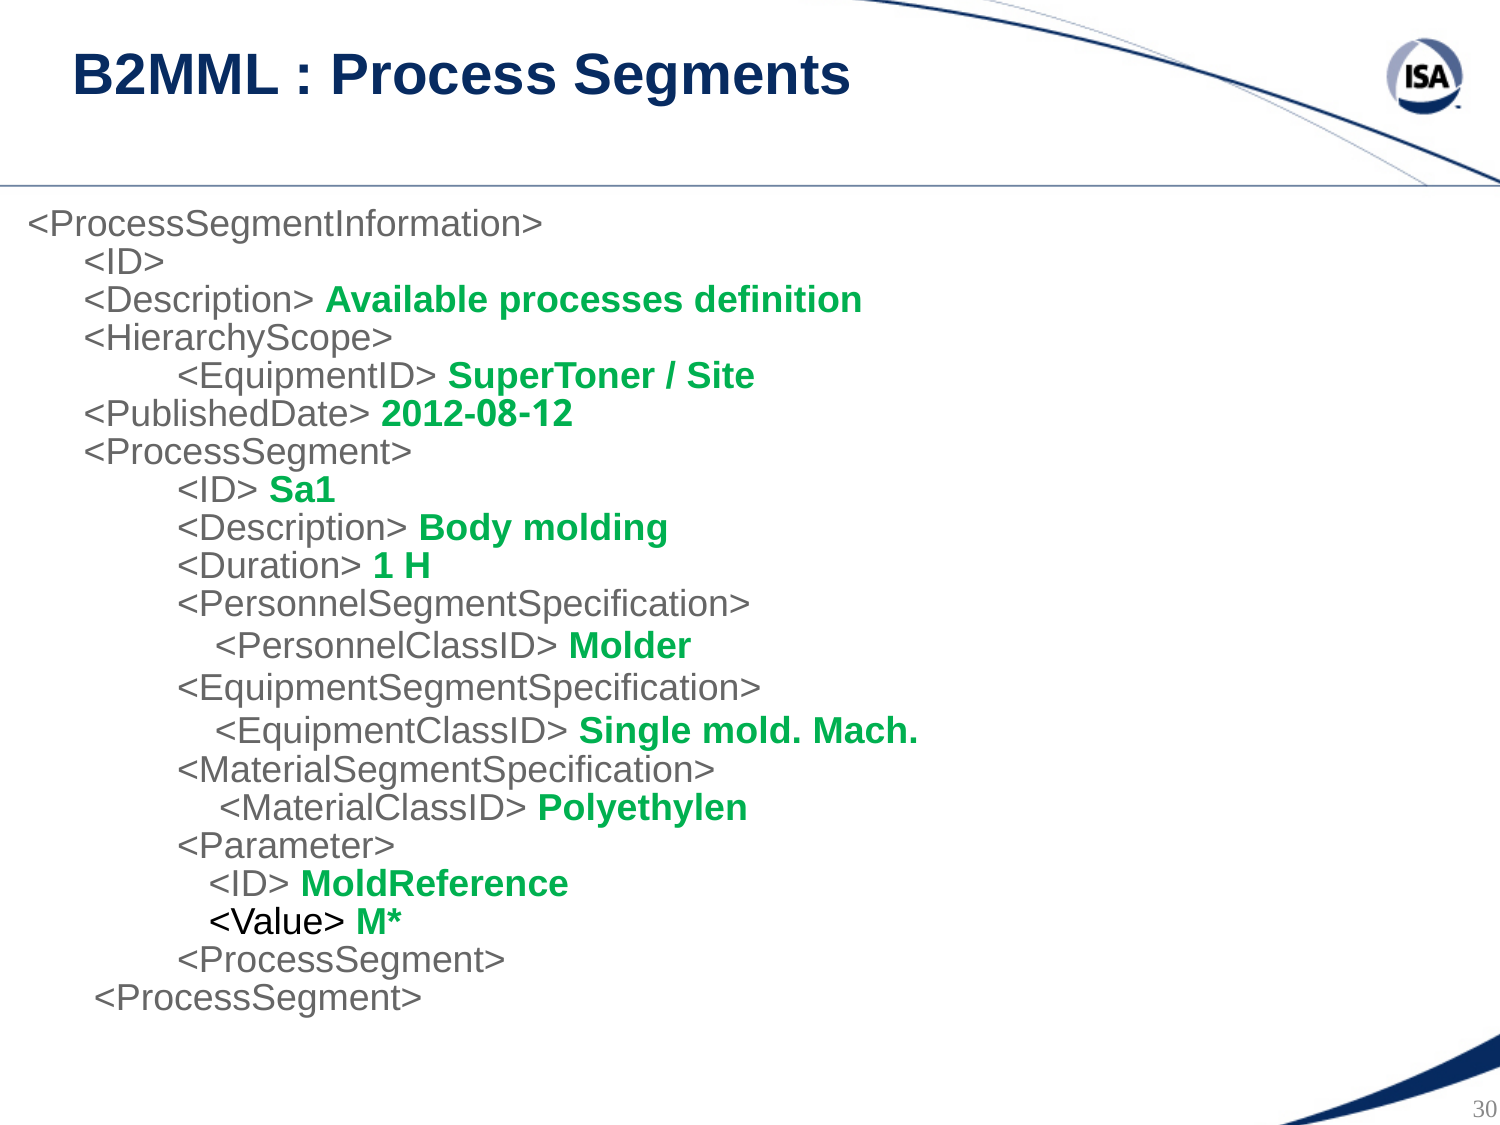

# B2MML : Process Segments
<ProcessSegmentInformation>
	<ID>
	<Description> Available processes definition
	<HierarchyScope>
		<EquipmentID> SuperToner / Site
	<PublishedDate> 2012-‏12‏-08‏
	<ProcessSegment>
  		<ID> Sa1
  		<Description> Body molding
 		<Duration> 1 H
		<PersonnelSegmentSpecification>
	<PersonnelClassID> Molder
		<EquipmentSegmentSpecification>
	<EquipmentClassID> Single mold. Mach.
		<MaterialSegmentSpecification>
		 <MaterialClassID> Polyethylen
		<Parameter>
		 <ID> MoldReference
		 <Value> M*
		<ProcessSegment>
	 <ProcessSegment>